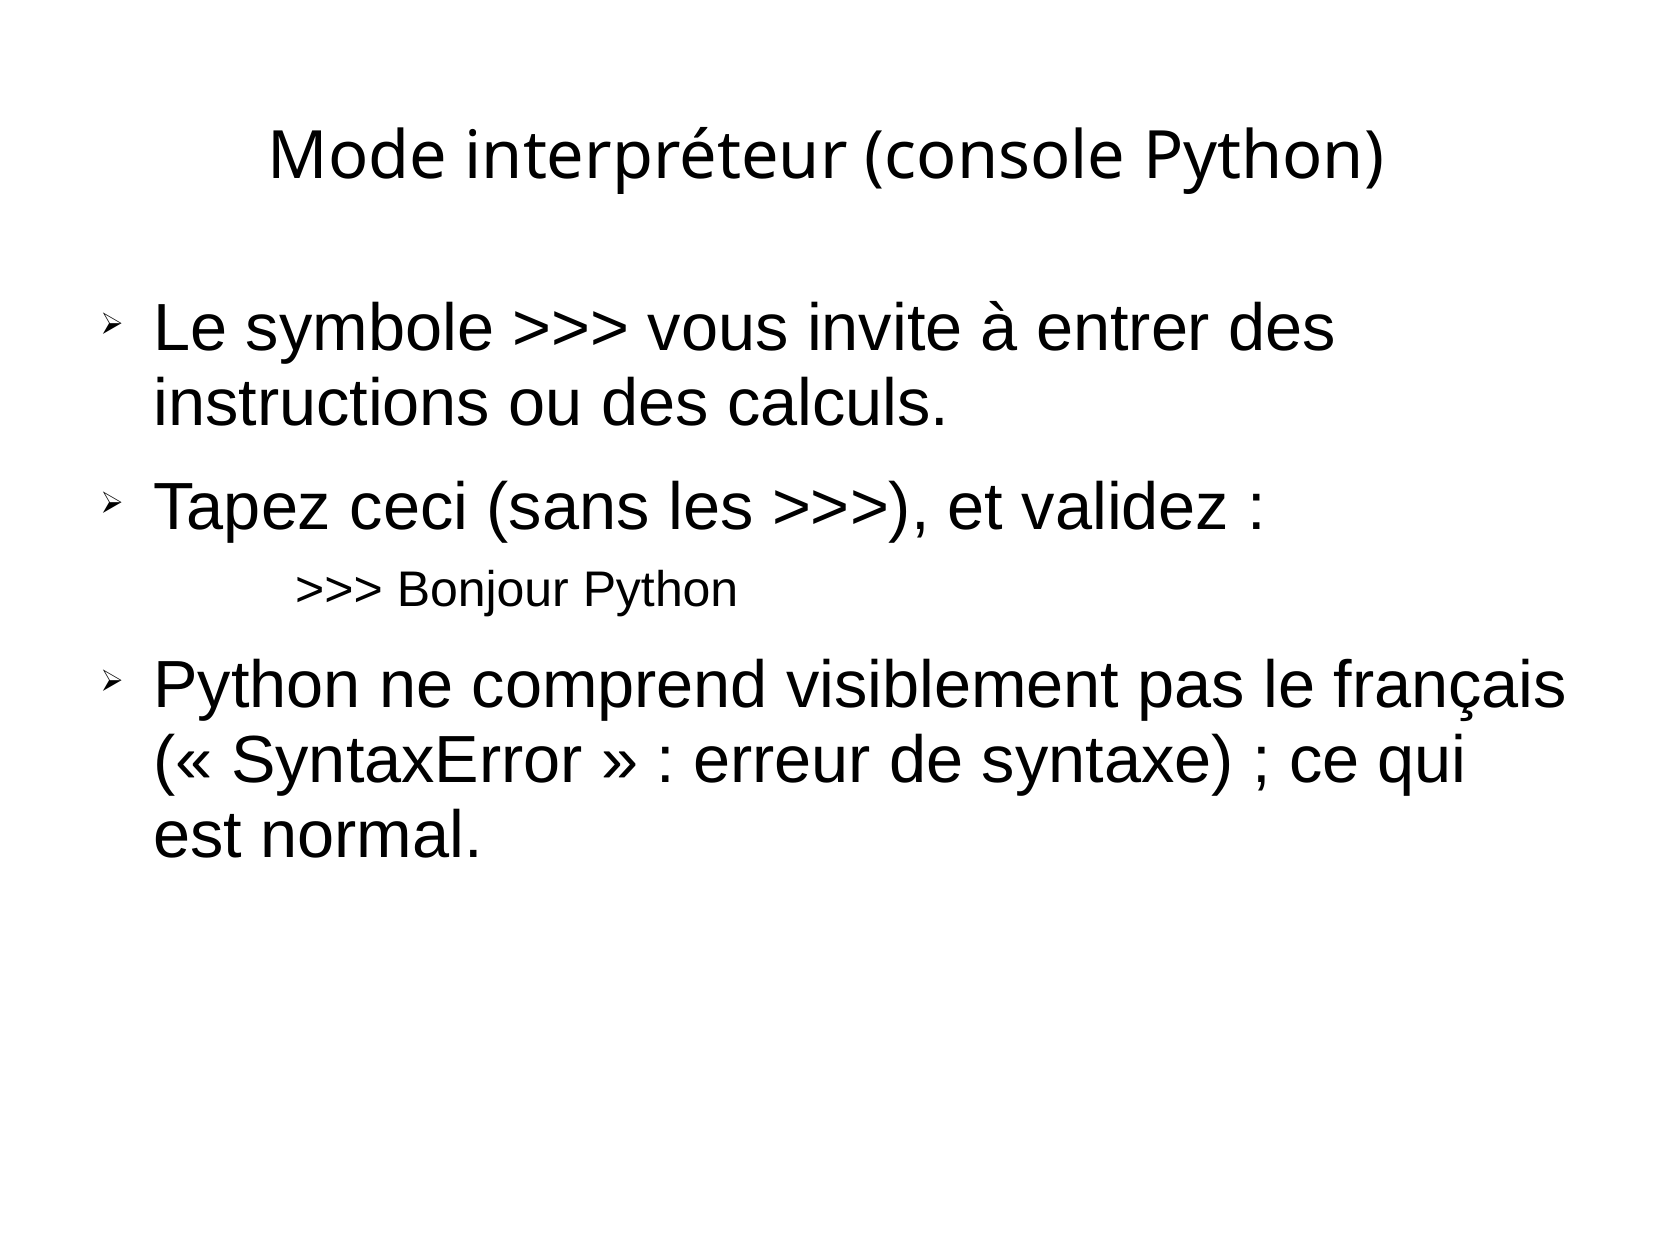

# Mode interpréteur (console Python)
Le symbole >>> vous invite à entrer des instructions ou des calculs.
Tapez ceci (sans les >>>), et validez :
>>> Bonjour Python
Python ne comprend visiblement pas le français (« SyntaxError » : erreur de syntaxe) ; ce qui est normal.